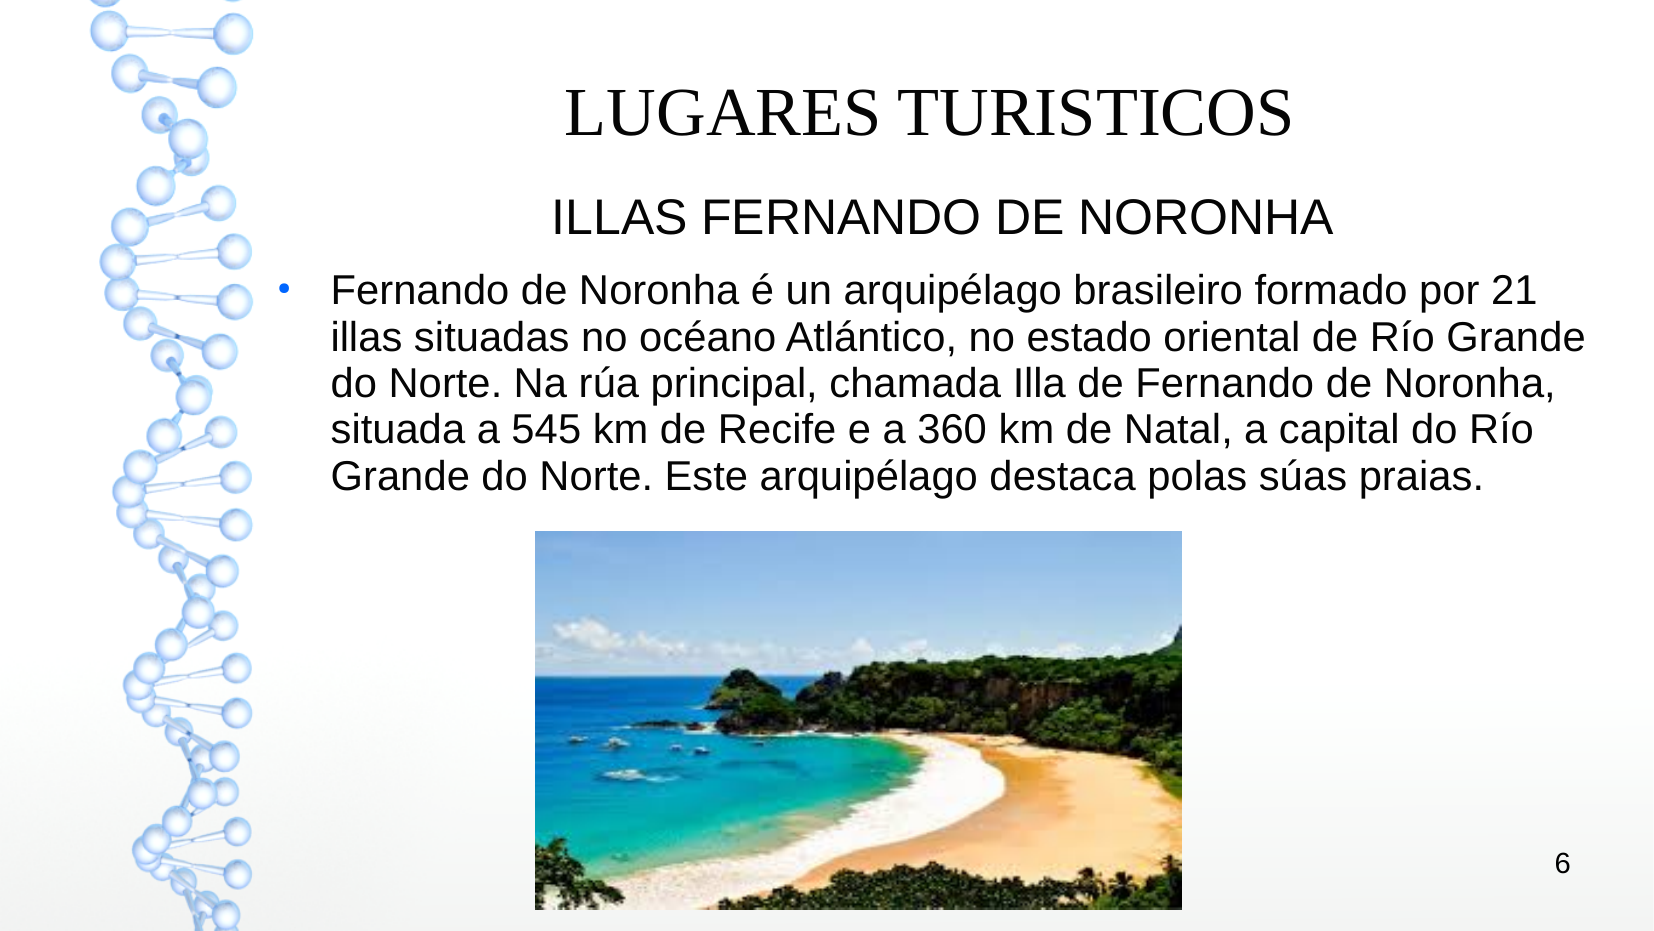

# LUGARES TURISTICOS
 ILLAS FERNANDO DE NORONHA
Fernando de Noronha é un arquipélago brasileiro formado por 21 illas situadas no océano Atlántico, no estado oriental de Río Grande do Norte. Na rúa principal, chamada Illa de Fernando de Noronha, situada a 545 km de Recife e a 360 km de Natal, a capital do Río Grande do Norte. Este arquipélago destaca polas súas praias.
6